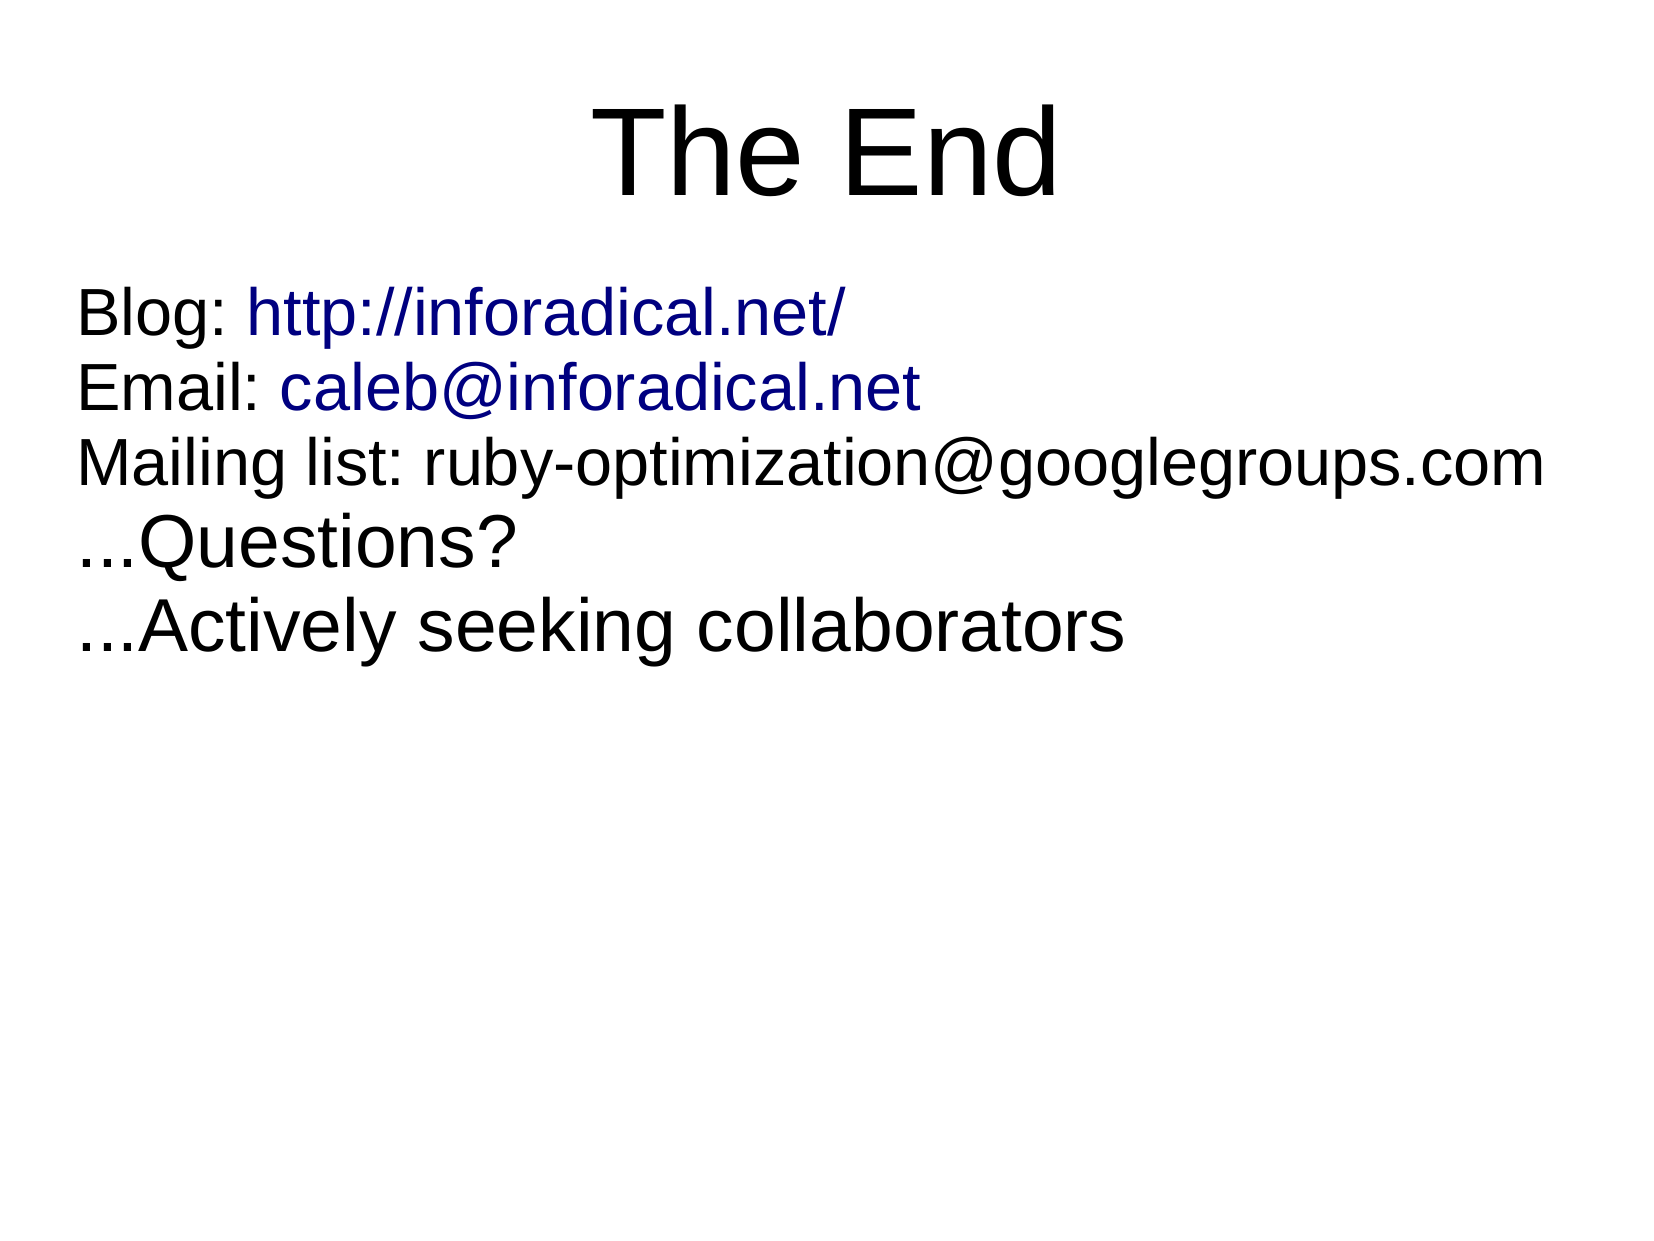

The End
Blog: http://inforadical.net/
Email: caleb@inforadical.net
Mailing list: ruby-optimization@googlegroups.com
...Questions?
...Actively seeking collaborators